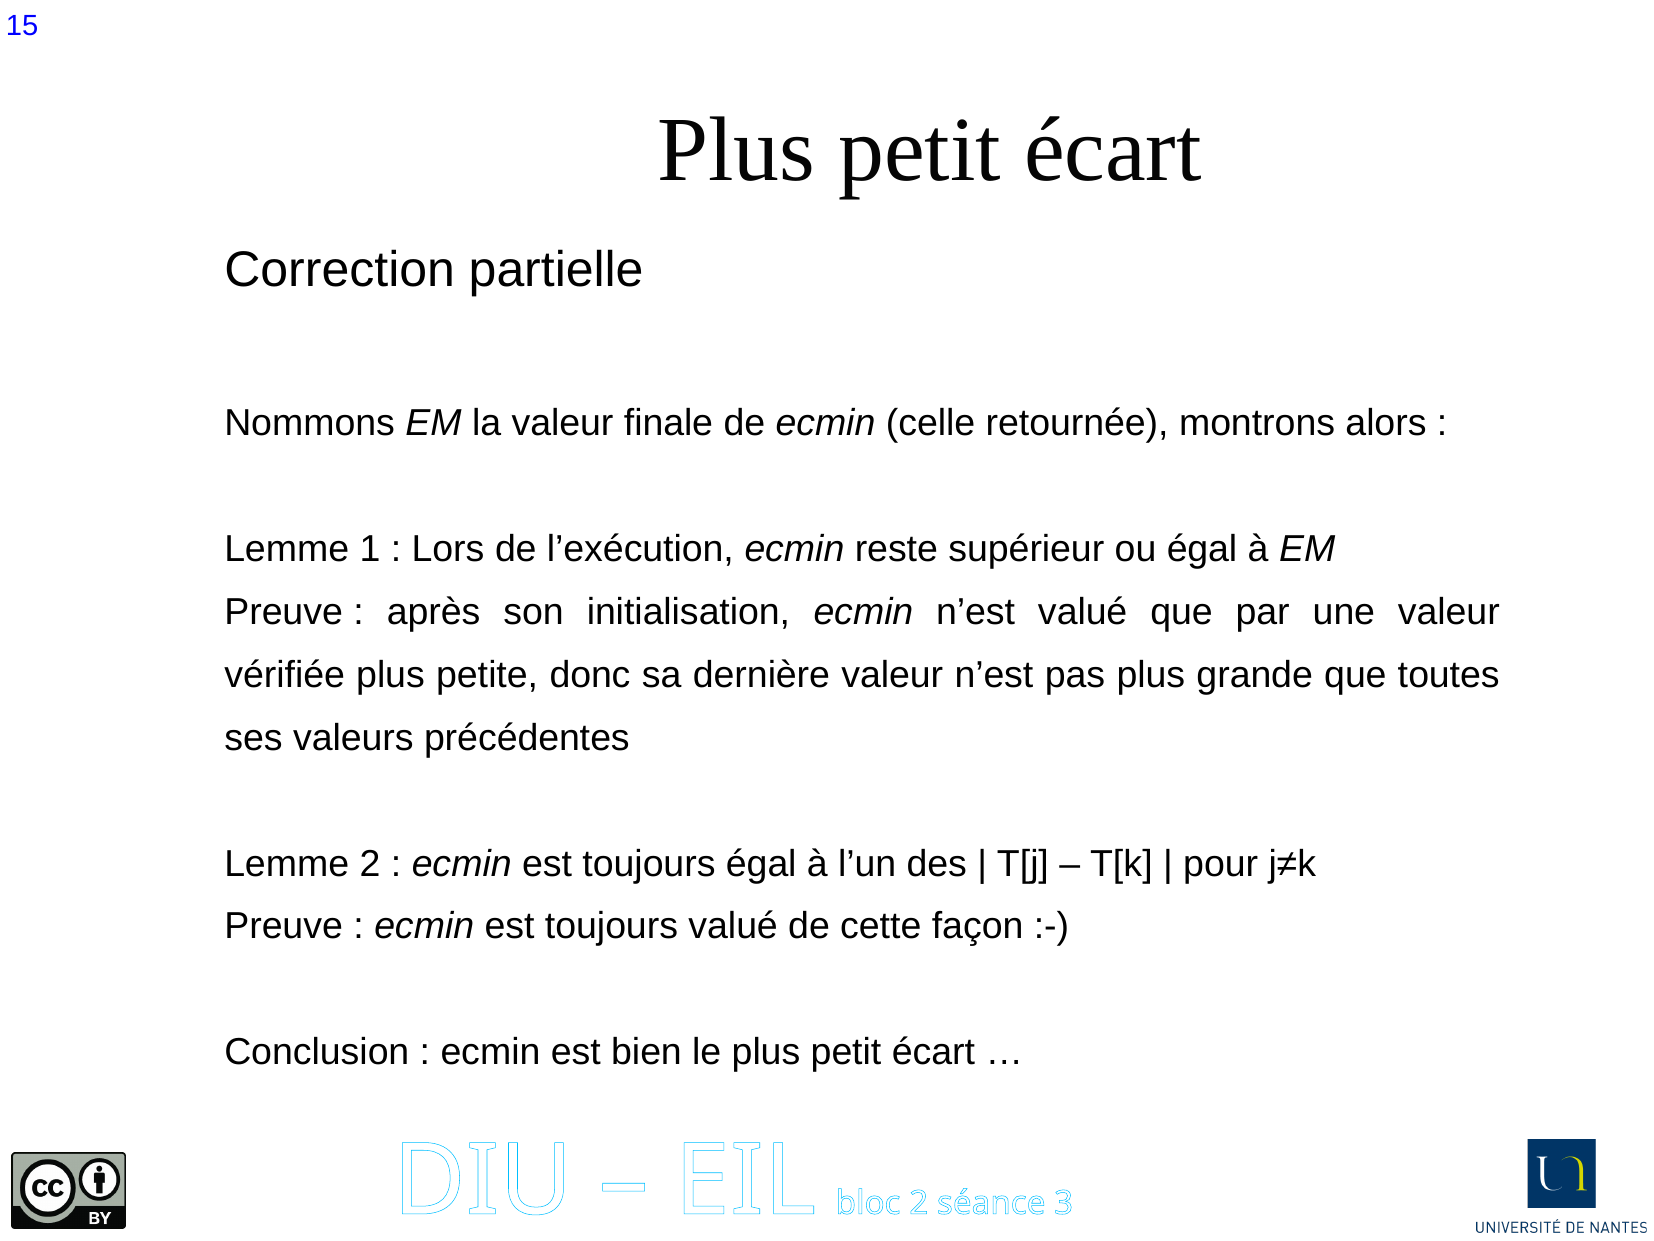

15
# Plus petit écart
Correction partielle
Nommons EM la valeur finale de ecmin (celle retournée), montrons alors :
Lemme 1 : Lors de l’exécution, ecmin reste supérieur ou égal à EM
Preuve : après son initialisation, ecmin n’est valué que par une valeur vérifiée plus petite, donc sa dernière valeur n’est pas plus grande que toutes ses valeurs précédentes
Lemme 2 : ecmin est toujours égal à l’un des | T[j] – T[k] | pour j≠k
Preuve : ecmin est toujours valué de cette façon :-)
Conclusion : ecmin est bien le plus petit écart …